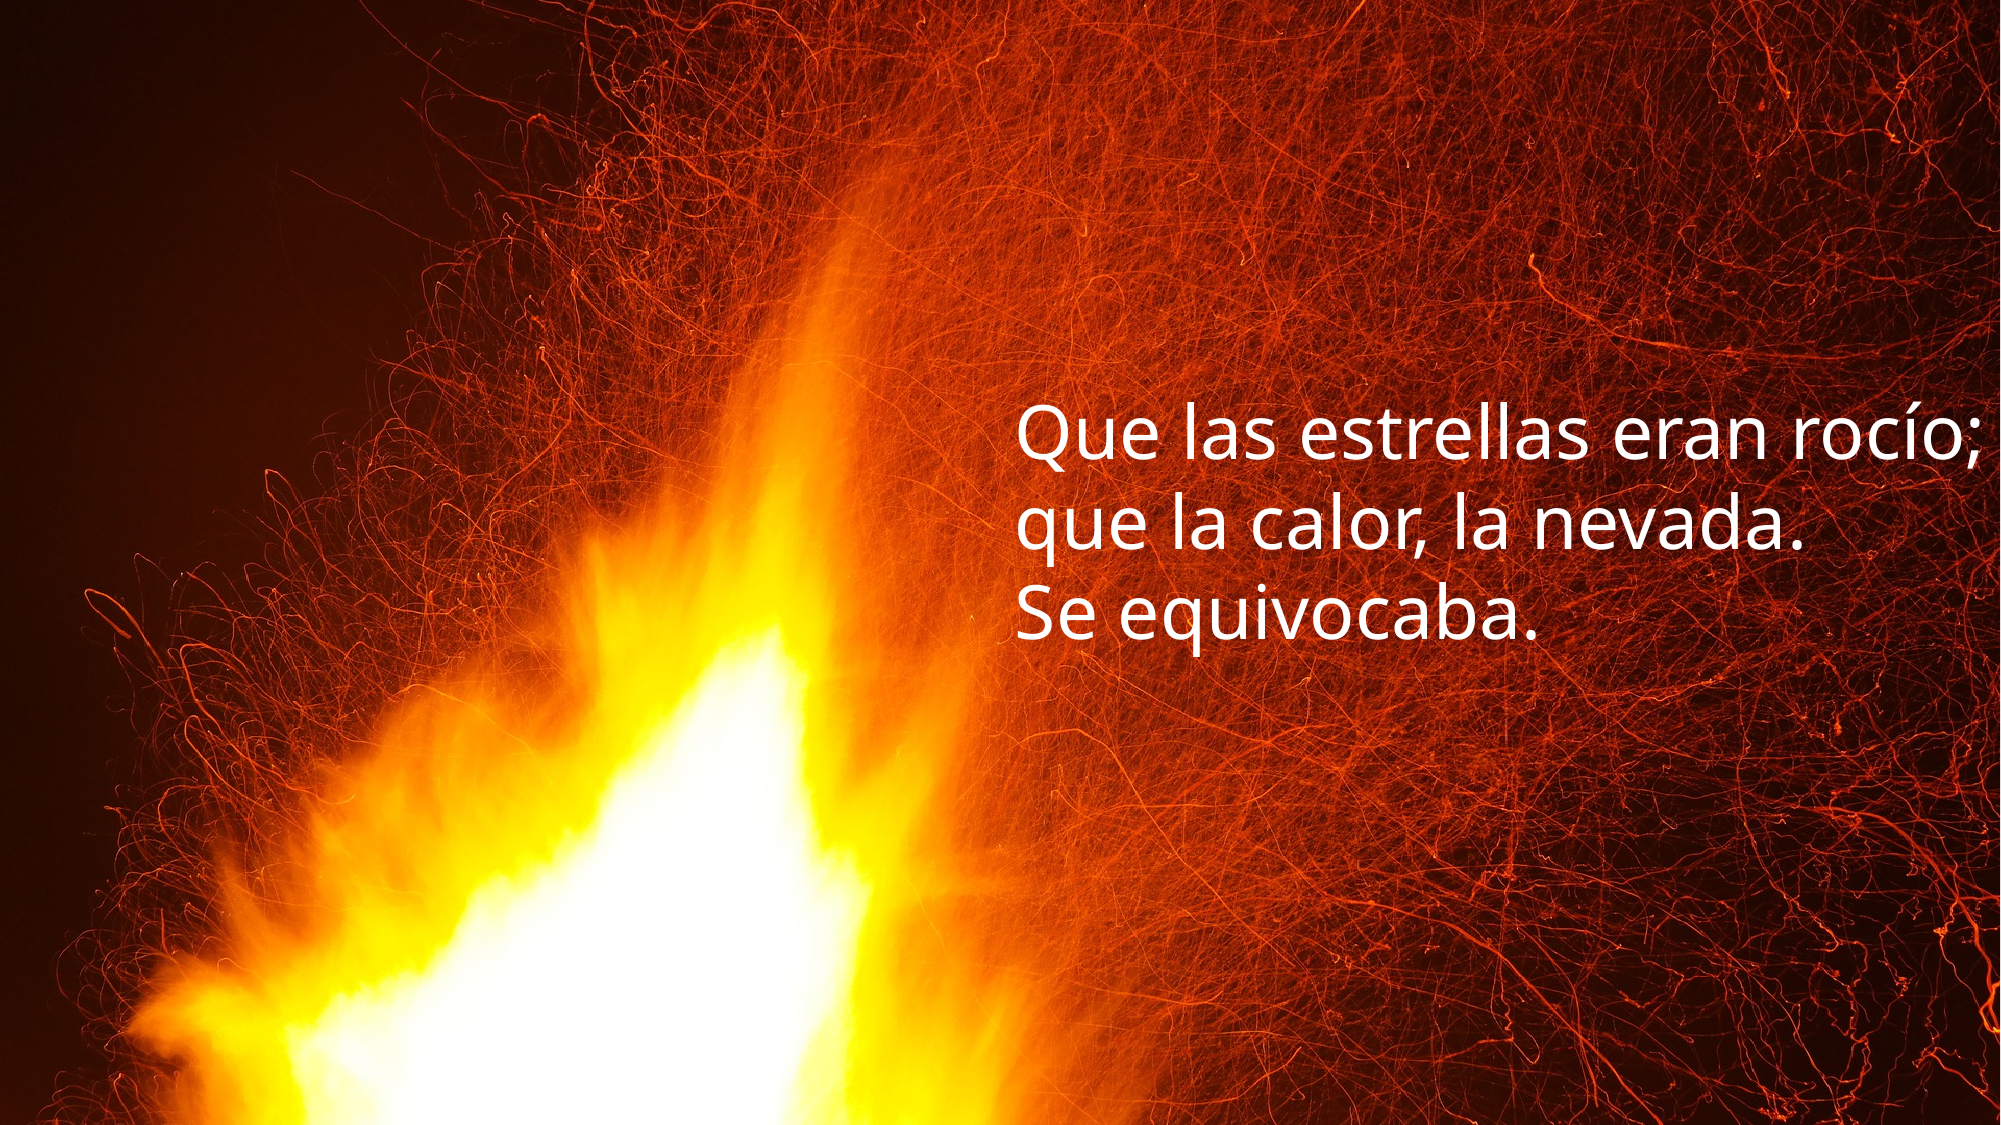

Que las estrellas eran rocío;
que la calor, la nevada.
Se equivocaba.